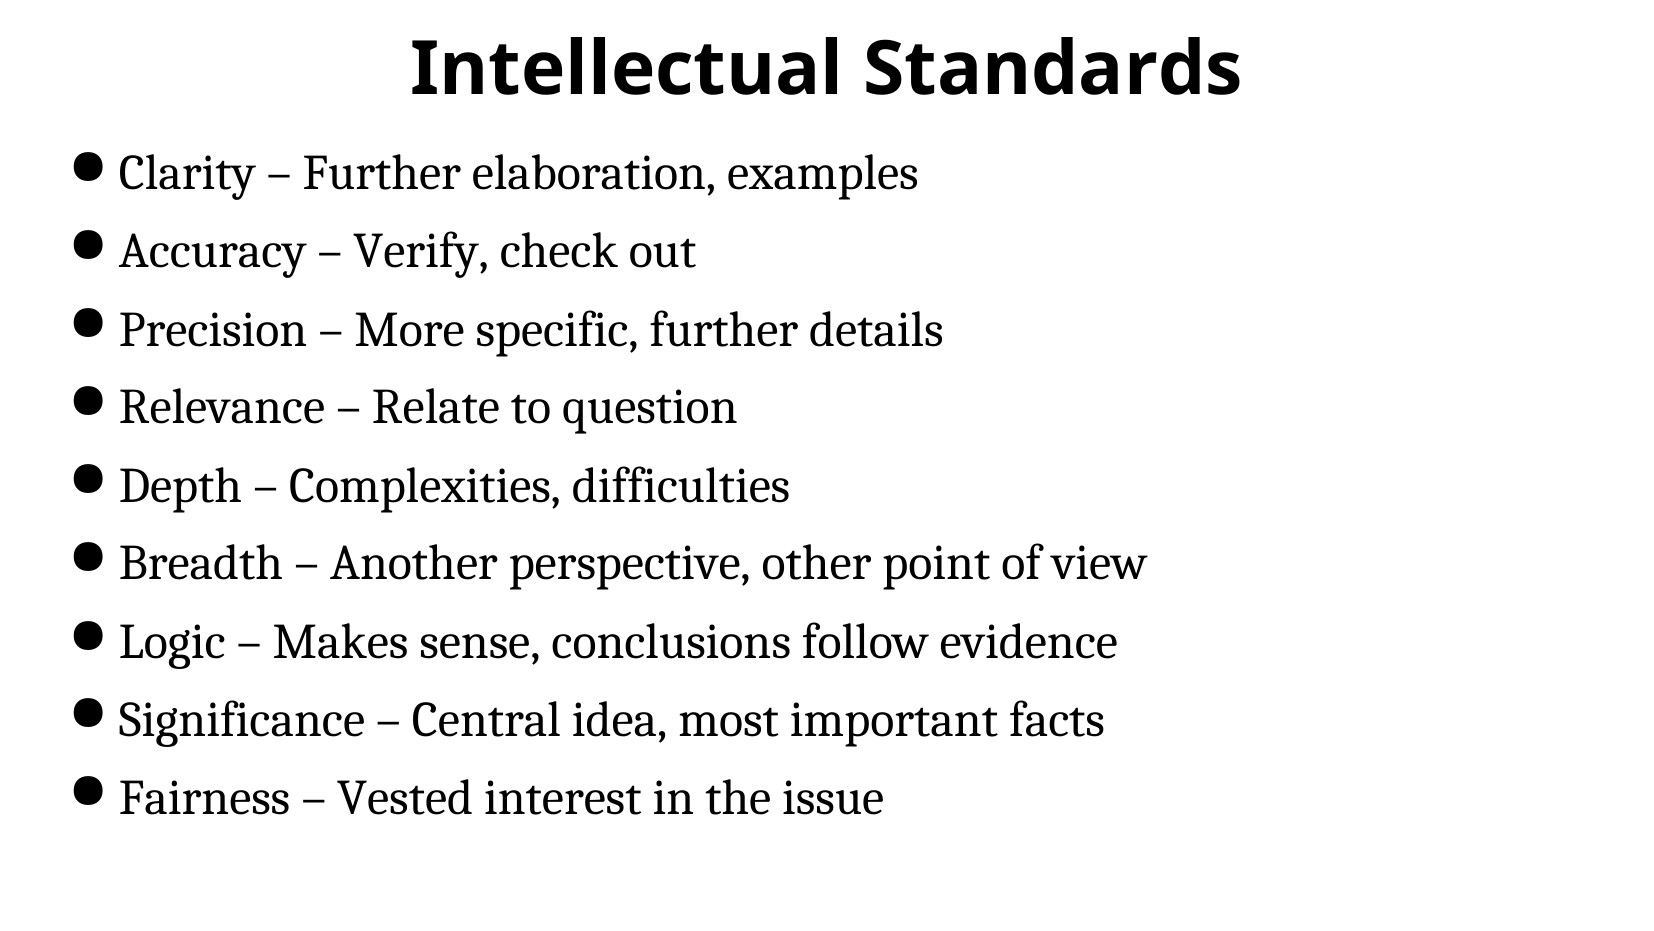

# Intellectual Standards
 Clarity – Further elaboration, examples
 Accuracy – Verify, check out
 Precision – More specific, further details
 Relevance – Relate to question
 Depth – Complexities, difficulties
 Breadth – Another perspective, other point of view
 Logic – Makes sense, conclusions follow evidence
 Significance – Central idea, most important facts
 Fairness – Vested interest in the issue